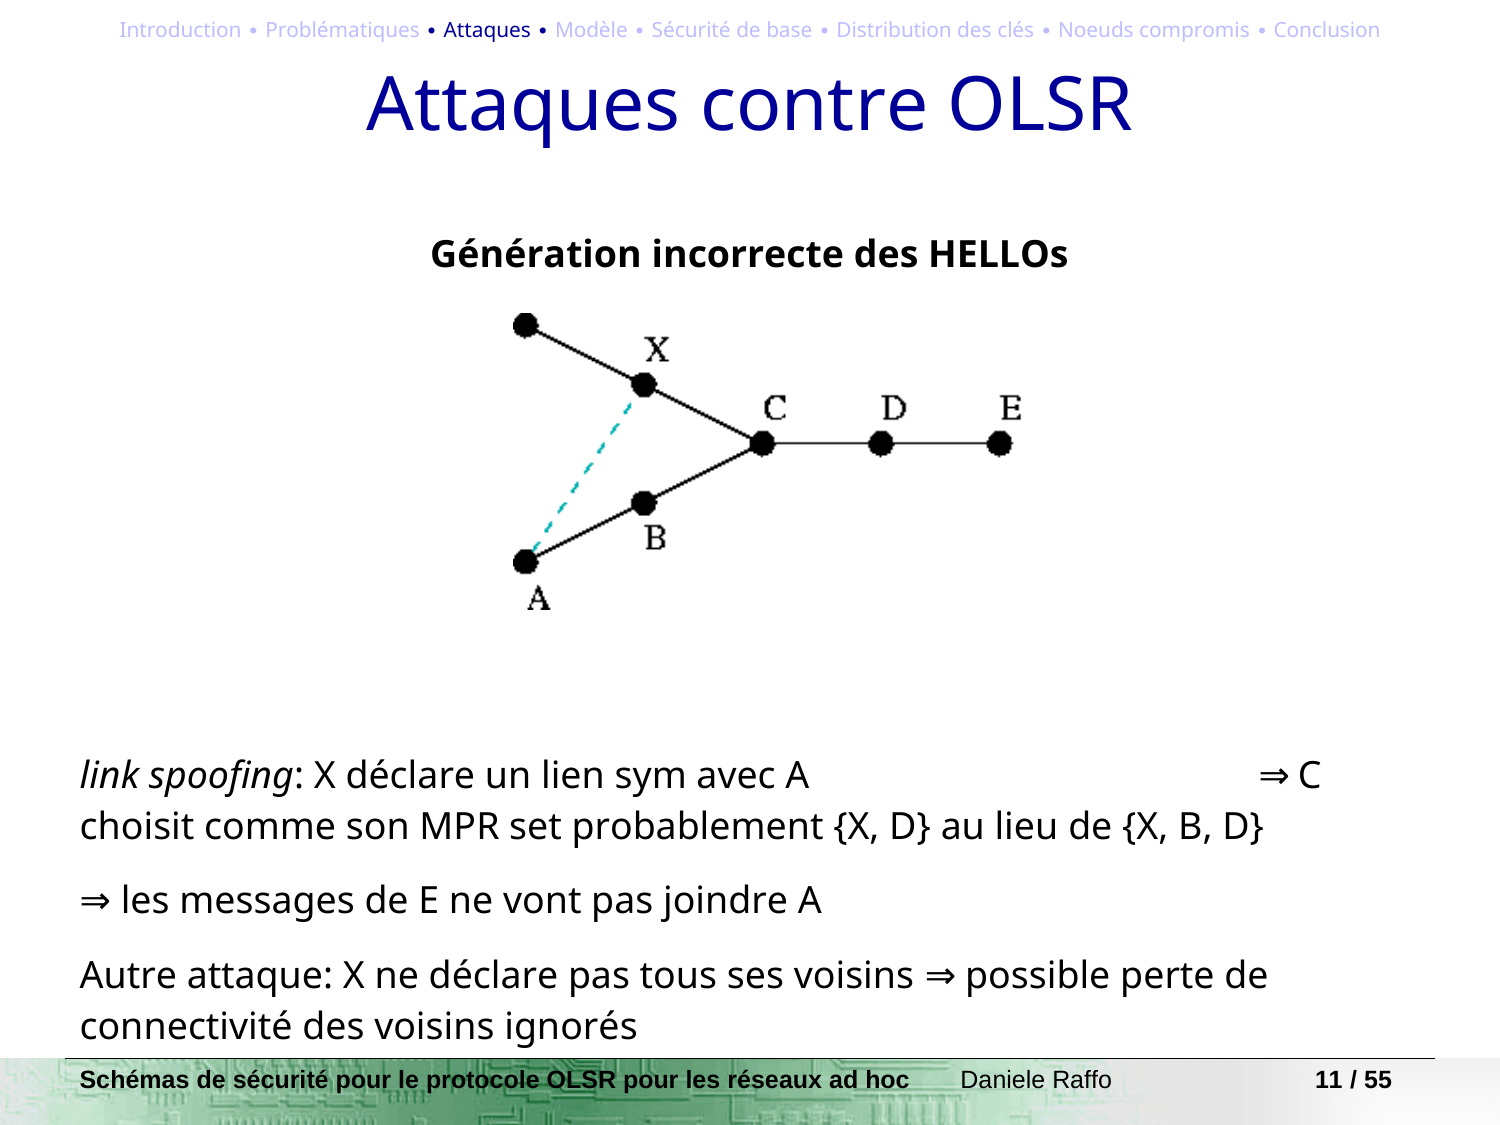

Introduction ∙ Problématiques ∙ Attaques ∙ Modèle ∙ Sécurité de base ∙ Distribution des clés ∙ Noeuds compromis ∙ Conclusion
Attaques contre OLSR
Génération incorrecte des HELLOs
link spoofing: X déclare un lien sym avec A ⇒ C choisit comme son MPR set probablement {X, D} au lieu de {X, B, D}
⇒ les messages de E ne vont pas joindre A
Autre attaque: X ne déclare pas tous ses voisins ⇒ possible perte de connectivité des voisins ignorés
11
Schémas de sécurité pour le protocole OLSR pour les réseaux ad hoc Daniele Raffo